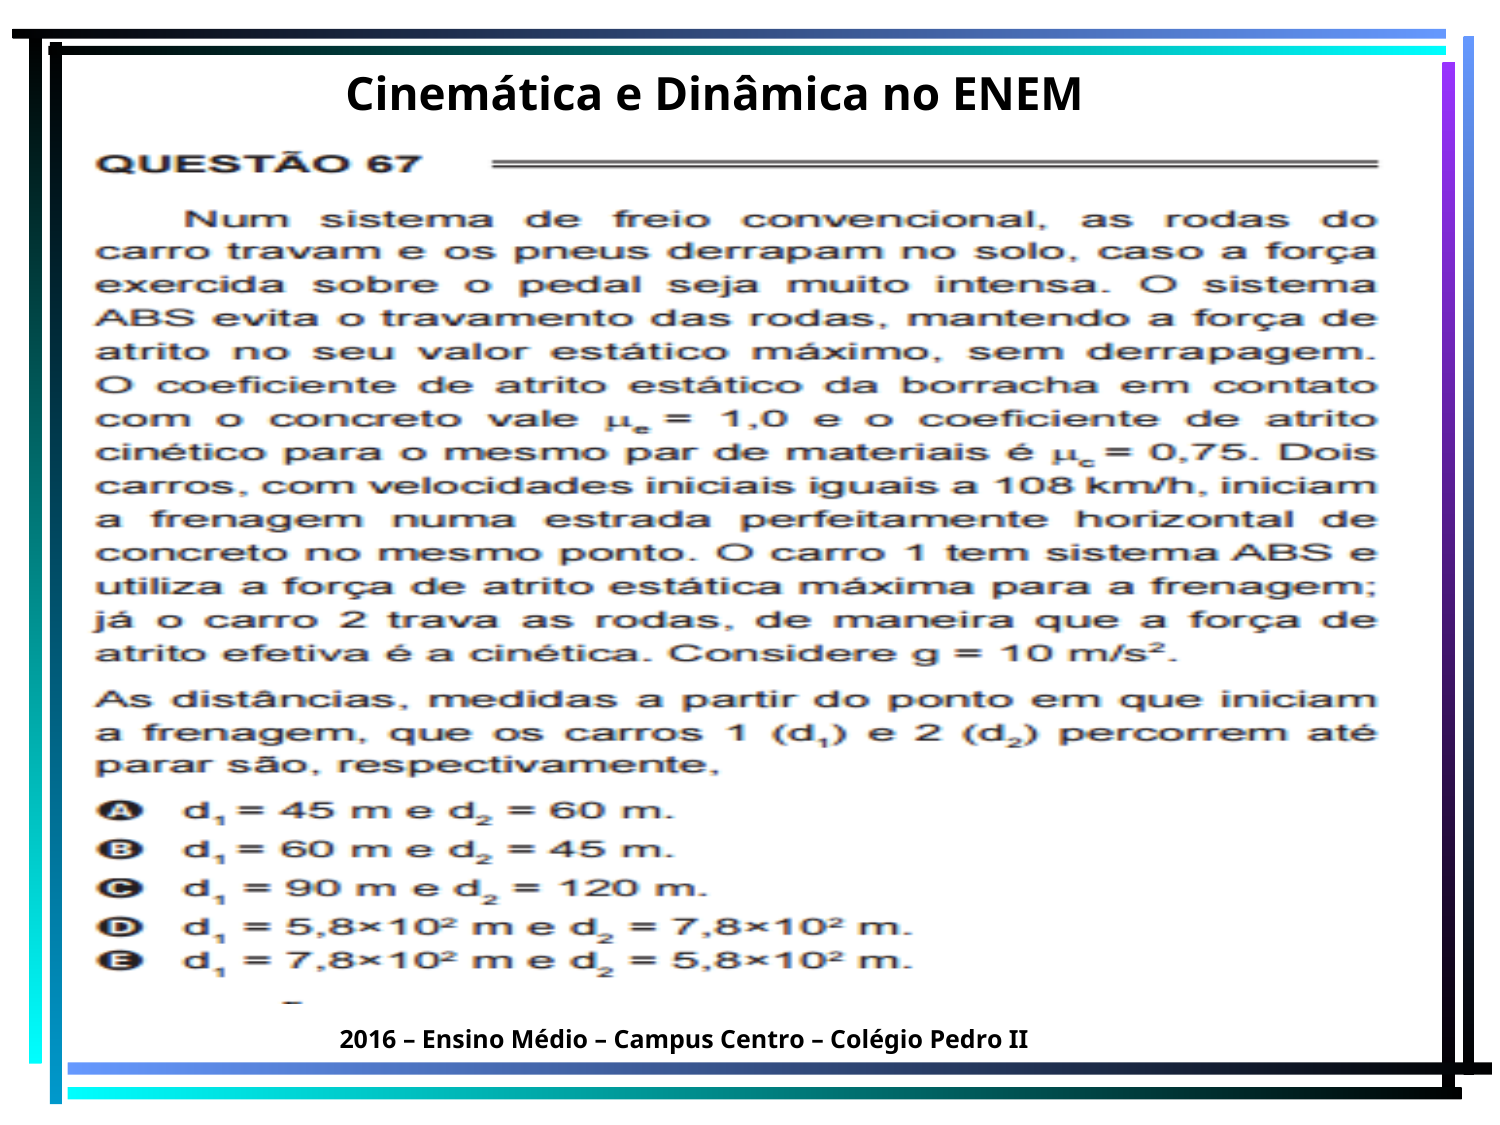

Cinemática e Dinâmica no ENEM
2016 – Ensino Médio – Campus Centro – Colégio Pedro II